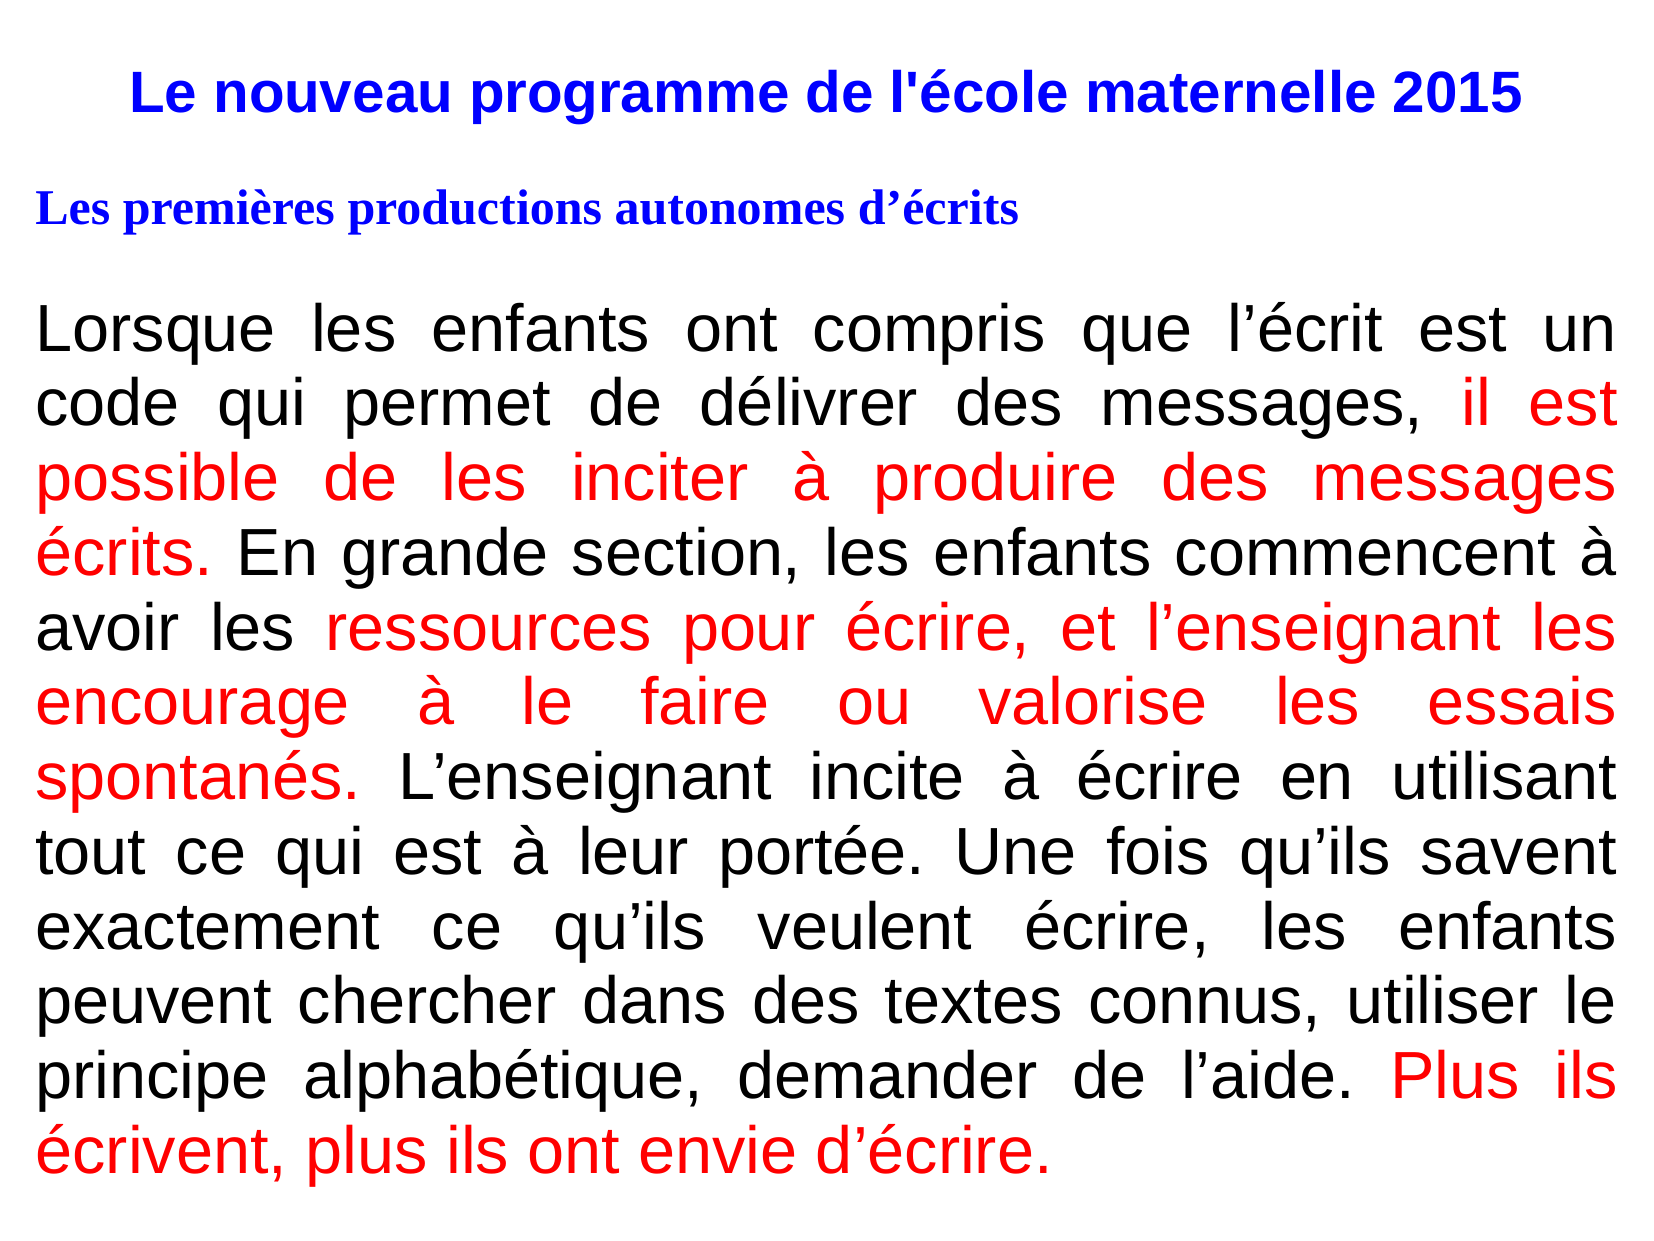

# Le nouveau programme de l'école maternelle 2015
Les premières productions autonomes d’écrits
Lorsque les enfants ont compris que l’écrit est un code qui permet de délivrer des messages, il est possible de les inciter à produire des messages écrits. En grande section, les enfants commencent à avoir les ressources pour écrire, et l’enseignant les encourage à le faire ou valorise les essais spontanés. L’enseignant incite à écrire en utilisant tout ce qui est à leur portée. Une fois qu’ils savent exactement ce qu’ils veulent écrire, les enfants peuvent chercher dans des textes connus, utiliser le principe alphabétique, demander de l’aide. Plus ils écrivent, plus ils ont envie d’écrire.